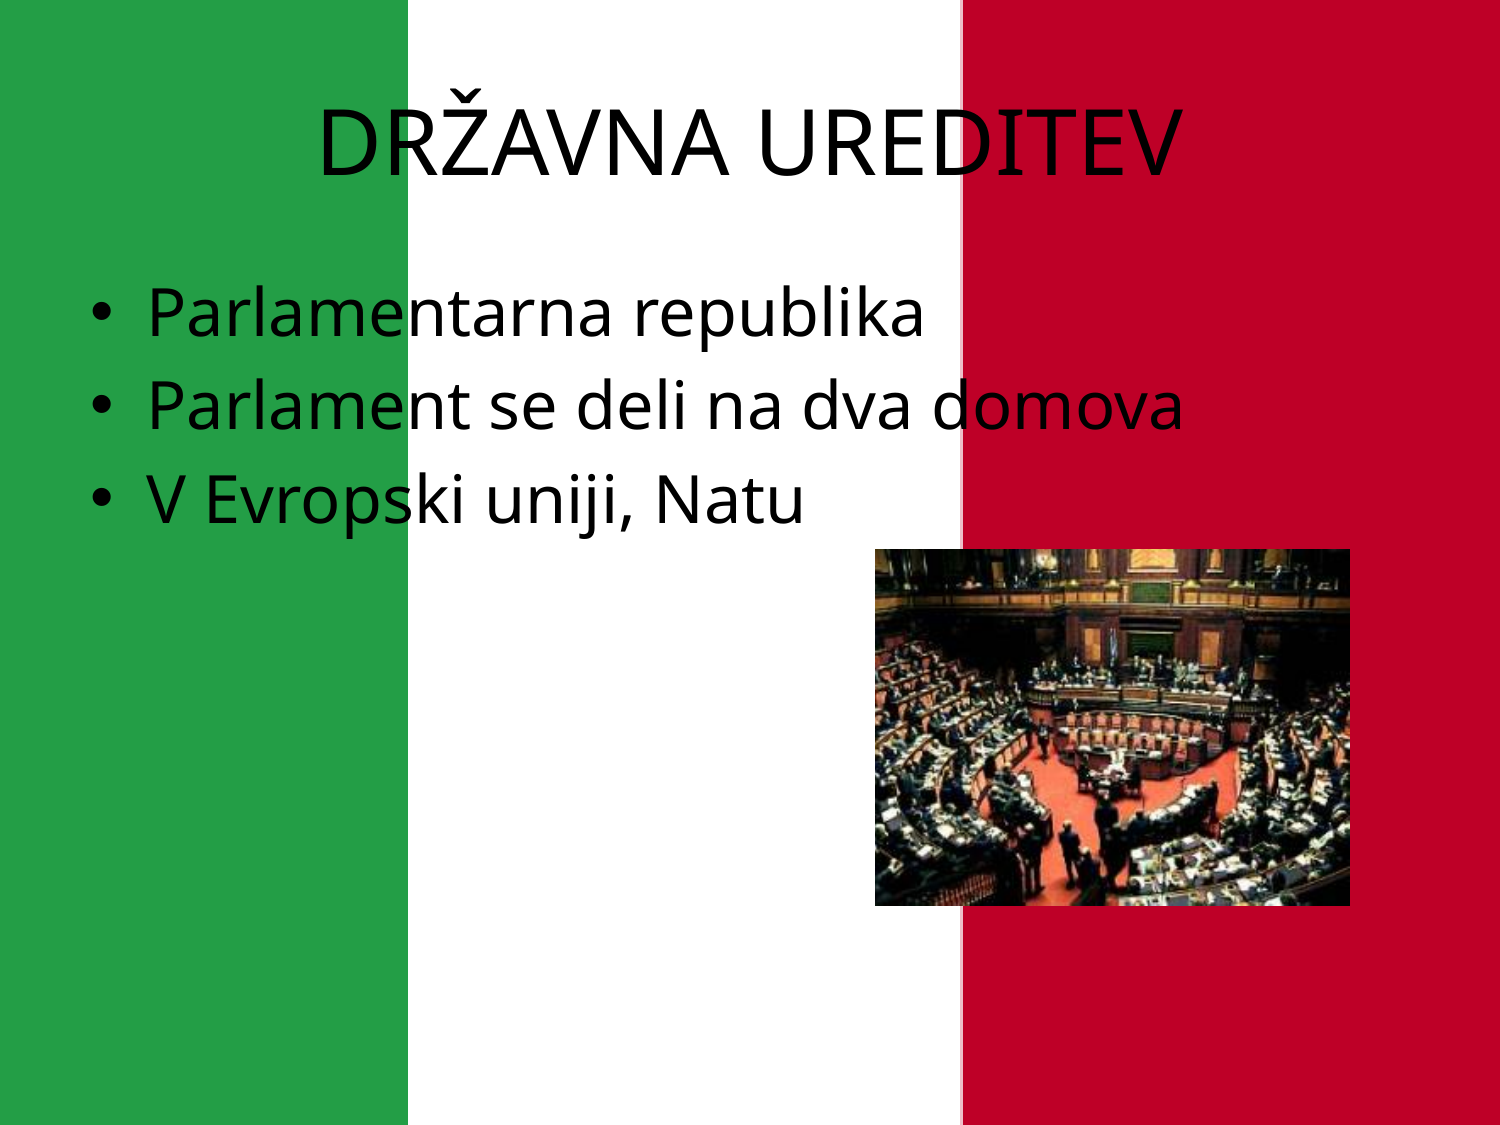

# DRŽAVNA UREDITEV
Parlamentarna republika
Parlament se deli na dva domova
V Evropski uniji, Natu